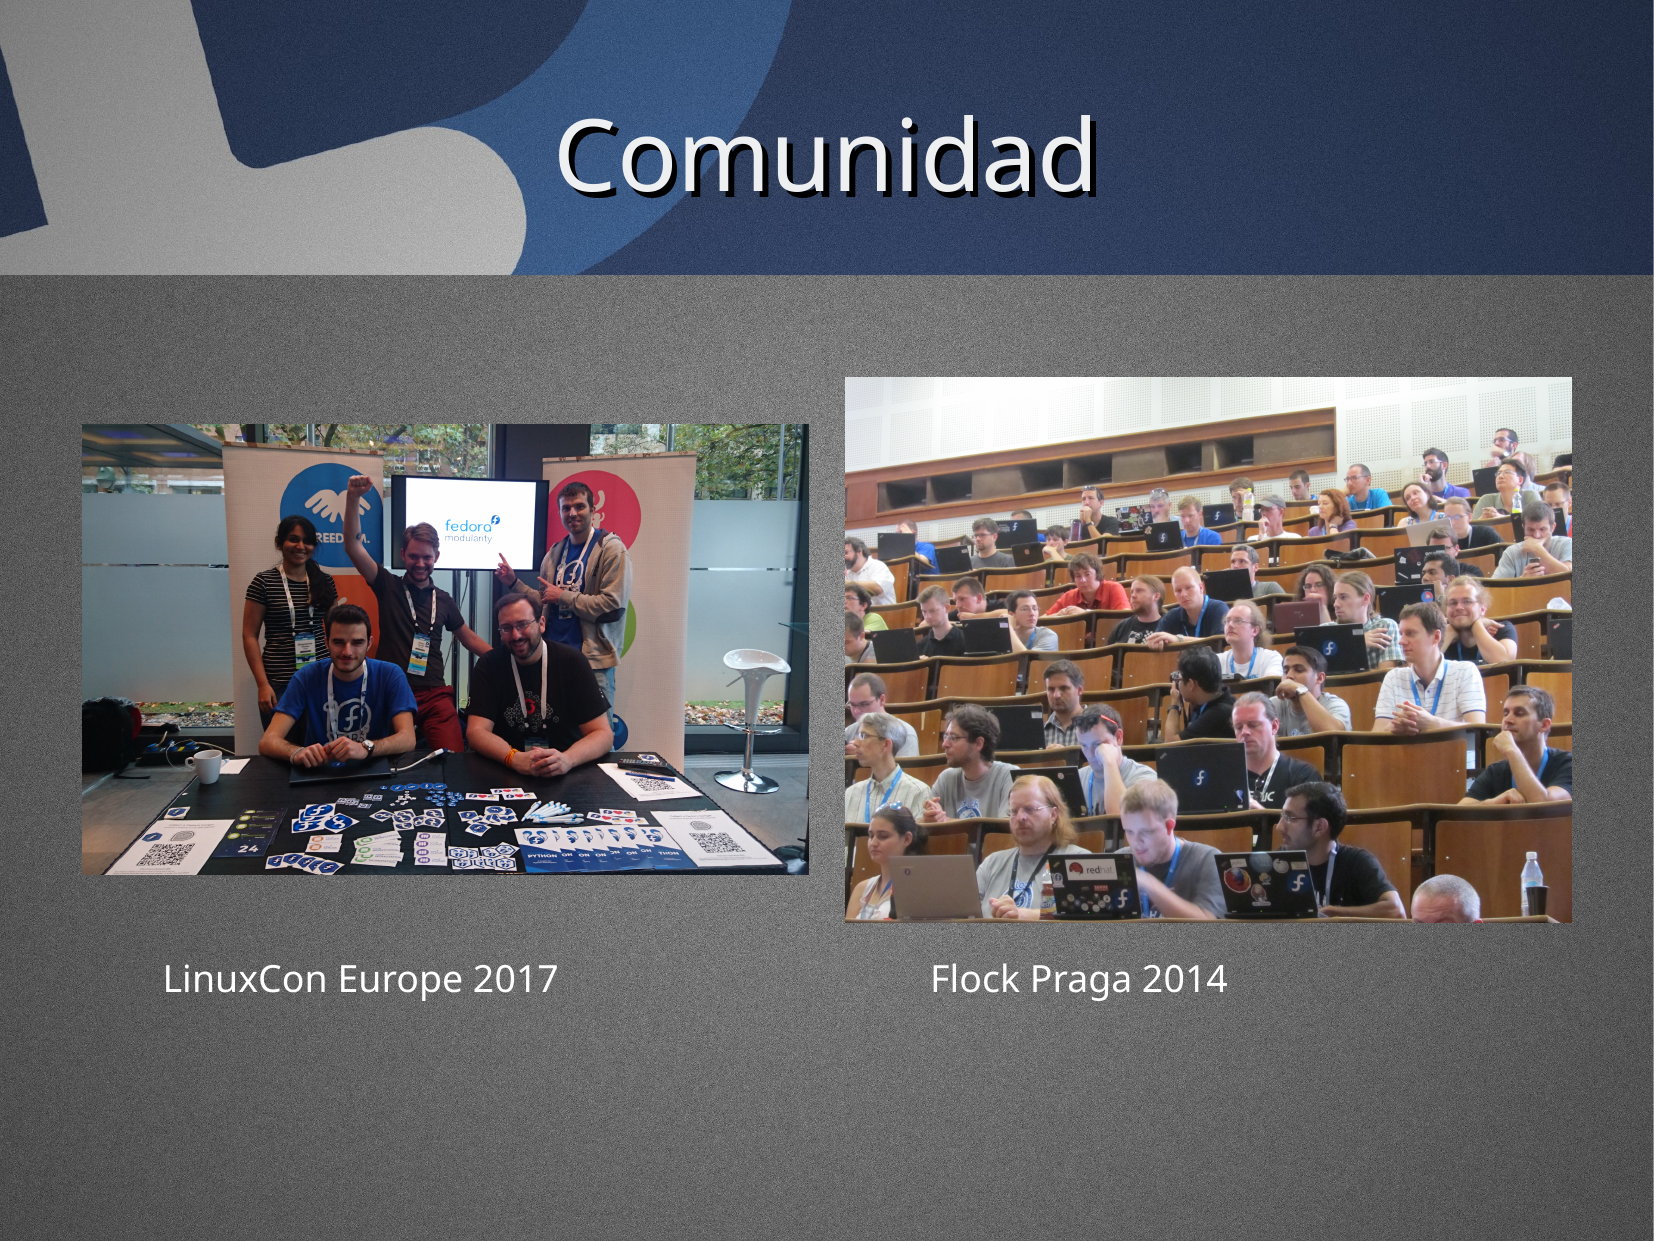

# Comunidad
LinuxCon Europe 2017
Flock Praga 2014